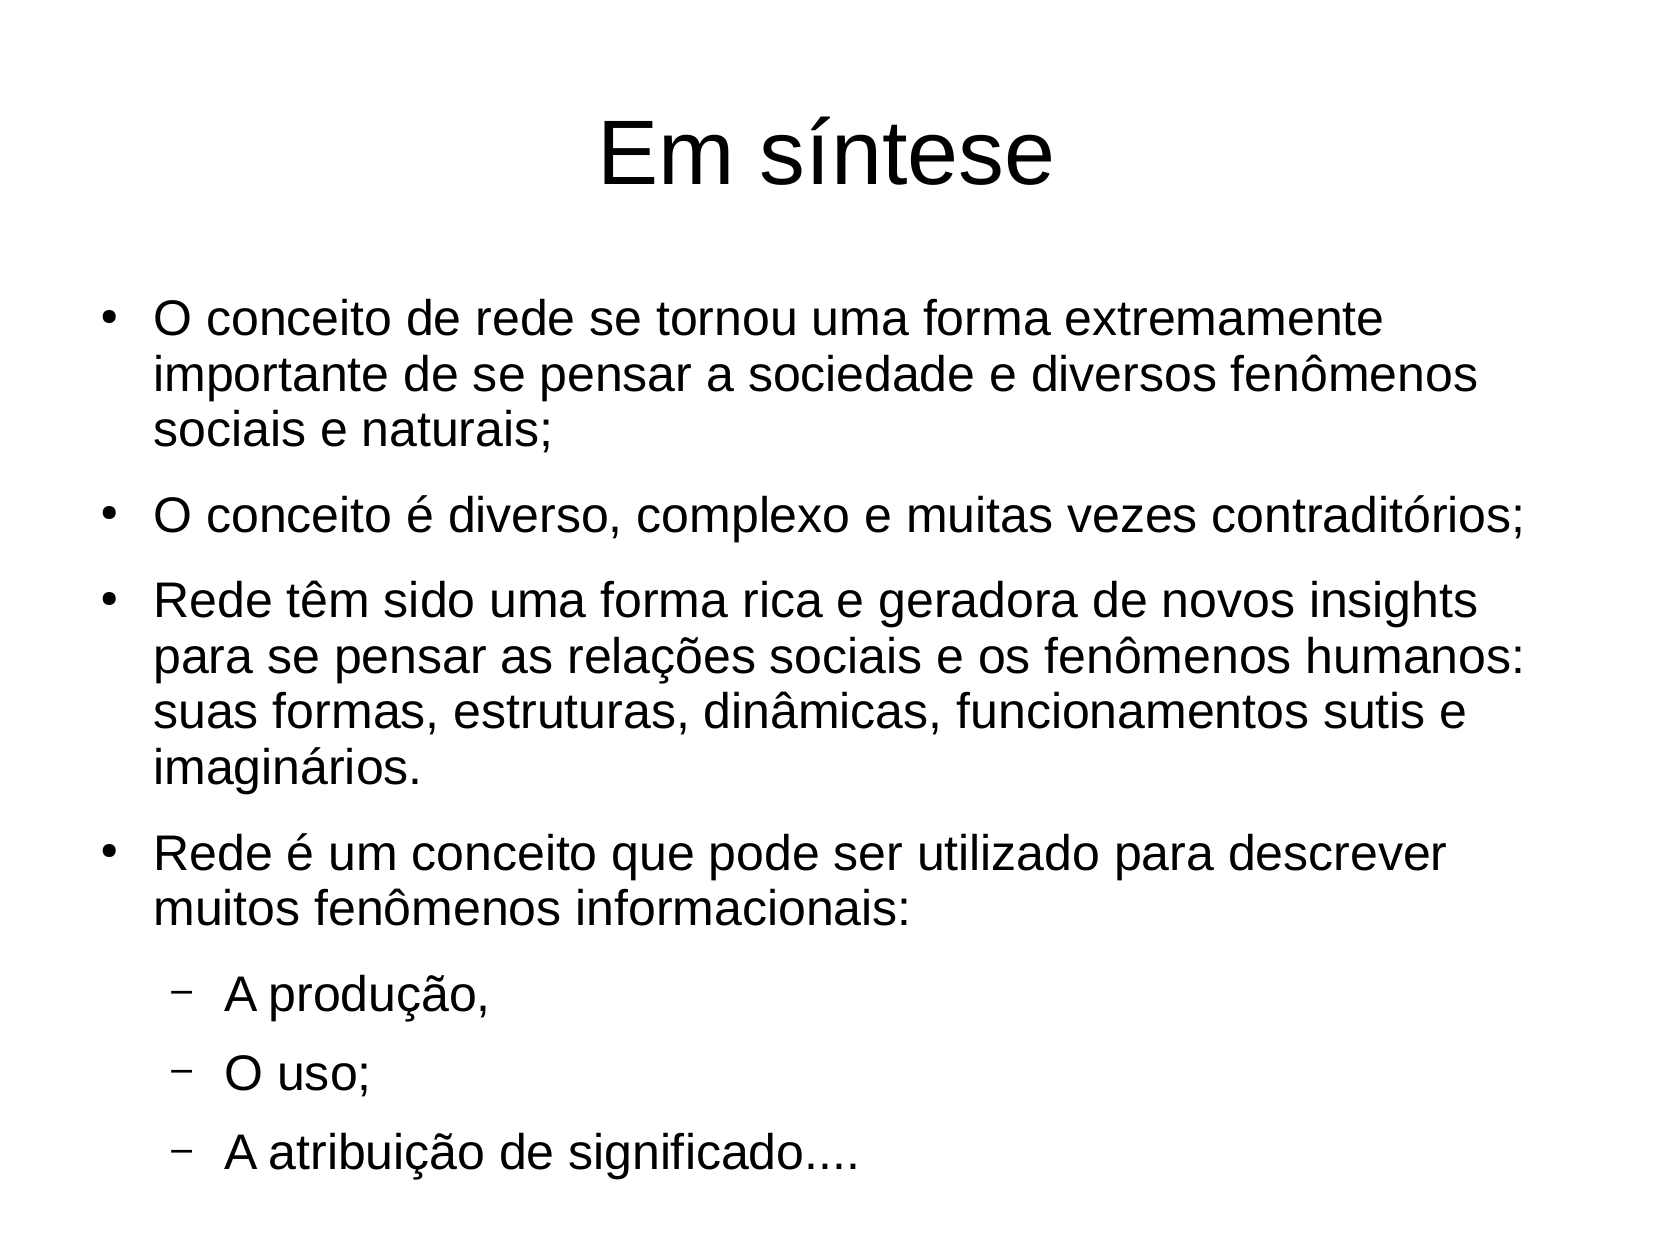

# Em síntese
O conceito de rede se tornou uma forma extremamente importante de se pensar a sociedade e diversos fenômenos sociais e naturais;
O conceito é diverso, complexo e muitas vezes contraditórios;
Rede têm sido uma forma rica e geradora de novos insights para se pensar as relações sociais e os fenômenos humanos: suas formas, estruturas, dinâmicas, funcionamentos sutis e imaginários.
Rede é um conceito que pode ser utilizado para descrever muitos fenômenos informacionais:
A produção,
O uso;
A atribuição de significado....